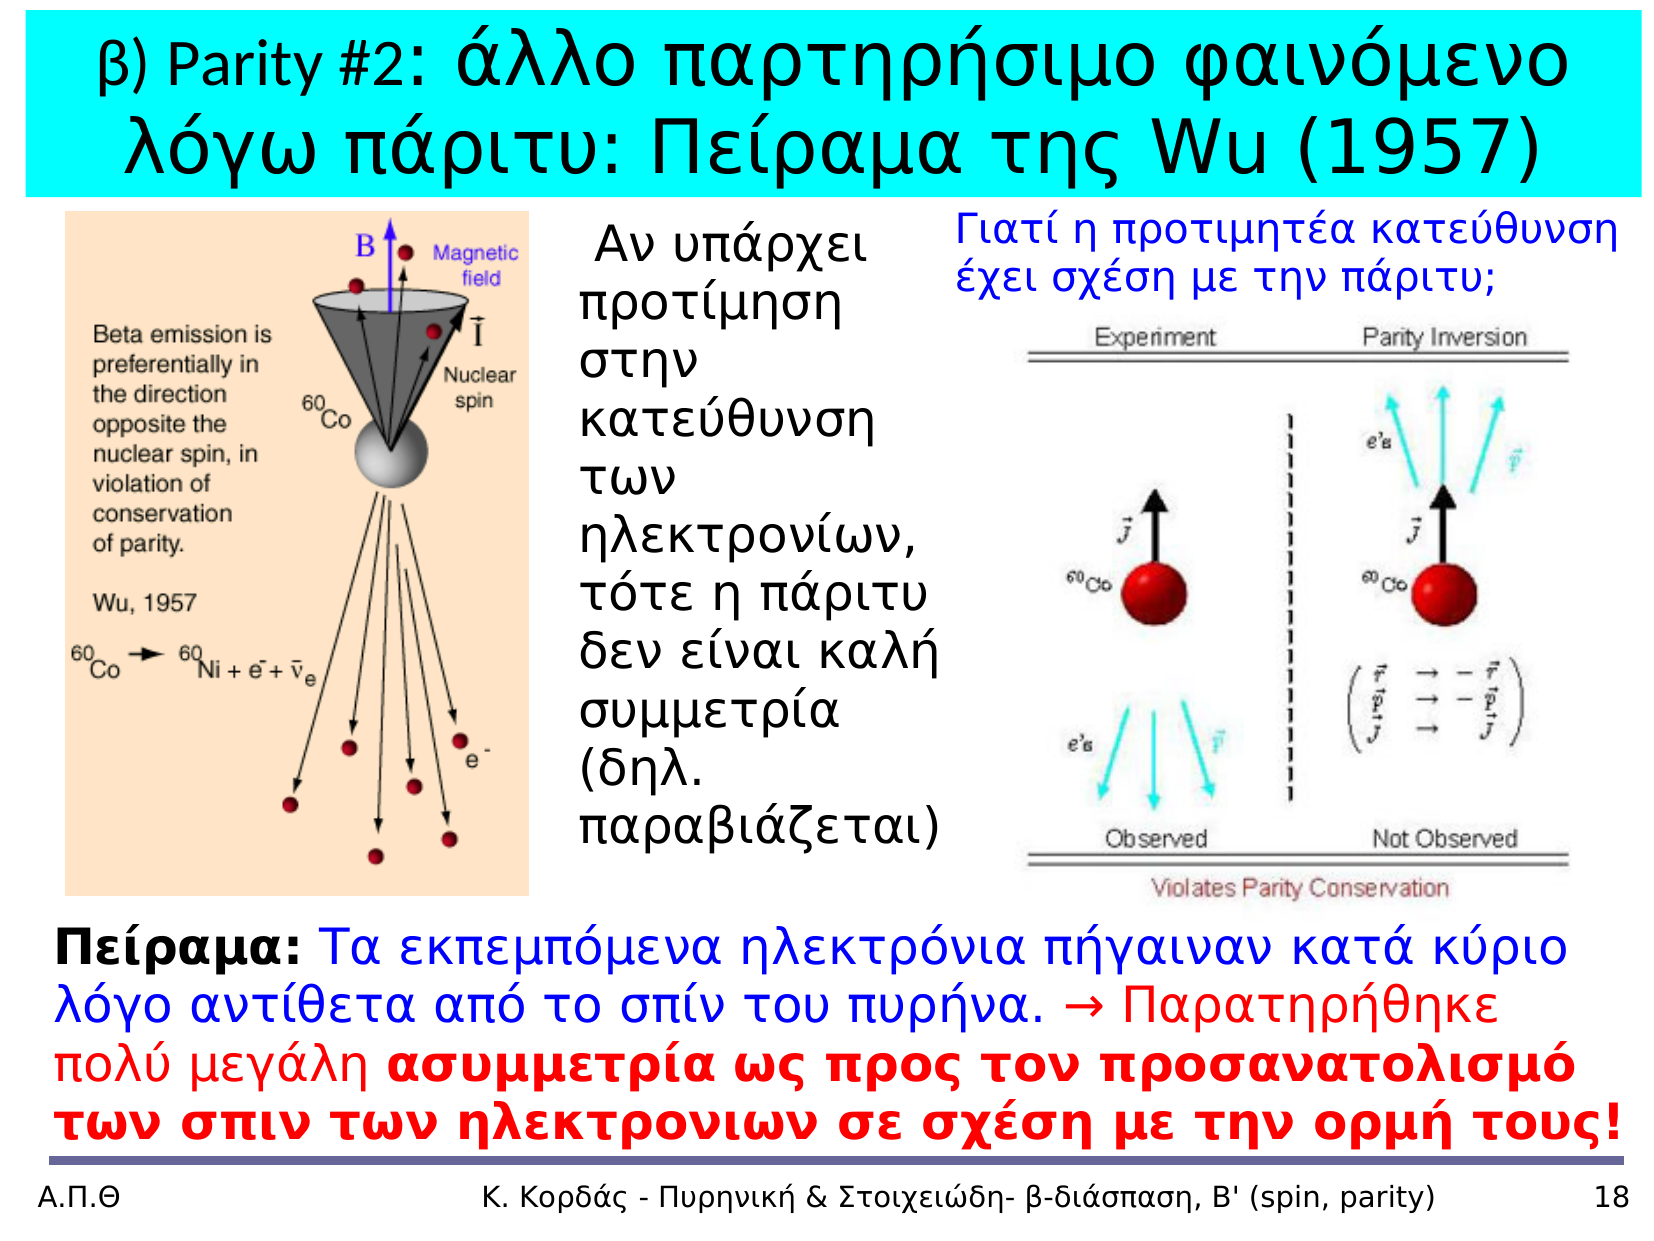

# β) Parity #2: άλλο παρτηρήσιμο φαινόμενο λόγω πάριτυ: Πείραμα της Wu (1957)
Γιατί η προτιμητέα κατεύθυνση
έχει σχέση με την πάριτυ;
 Αν υπάρχει προτίμηση στην κατεύθυνση των ηλεκτρονίων, τότε η πάριτυ δεν είναι καλή συμμετρία (δηλ. παραβιάζεται)
Πείραμα: Τα εκπεμπόμενα ηλεκτρόνια πήγαιναν κατά κύριο λόγο αντίθετα από το σπίν του πυρήνα. → Παρατηρήθηκε πολύ μεγάλη ασυμμετρία ως προς τον προσανατολισμό των σπιν των ηλεκτρονιων σε σχέση με την ορμή τους!
Α.Π.Θ
Κ. Κορδάς - Πυρηνική & Στοιχειώδη- β-διάσπαση, B' (spin, parity)
18